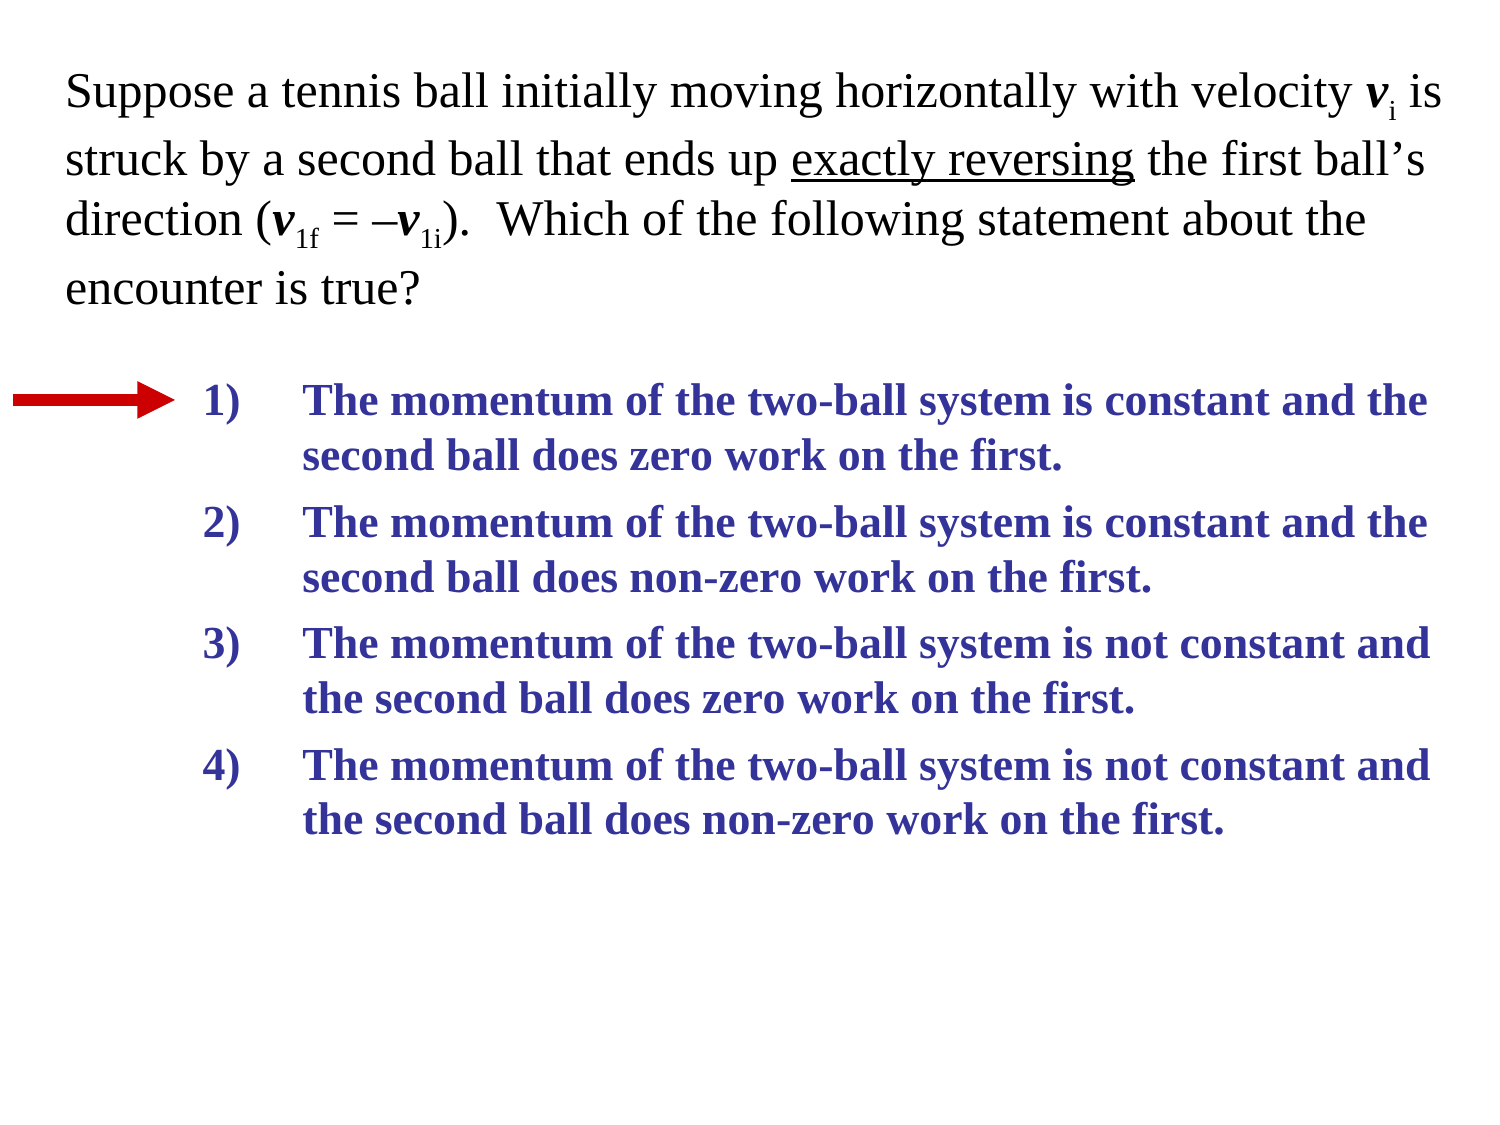

# Suppose a tennis ball initially moving horizontally with velocity vi is struck by a second ball that ends up exactly reversing the first ball’s direction (v1f = –v1i). Which of the following statement about the encounter is true?
The momentum of the two-ball system is constant and the second ball does zero work on the first.
The momentum of the two-ball system is constant and the second ball does non-zero work on the first.
The momentum of the two-ball system is not constant and the second ball does zero work on the first.
The momentum of the two-ball system is not constant and the second ball does non-zero work on the first.